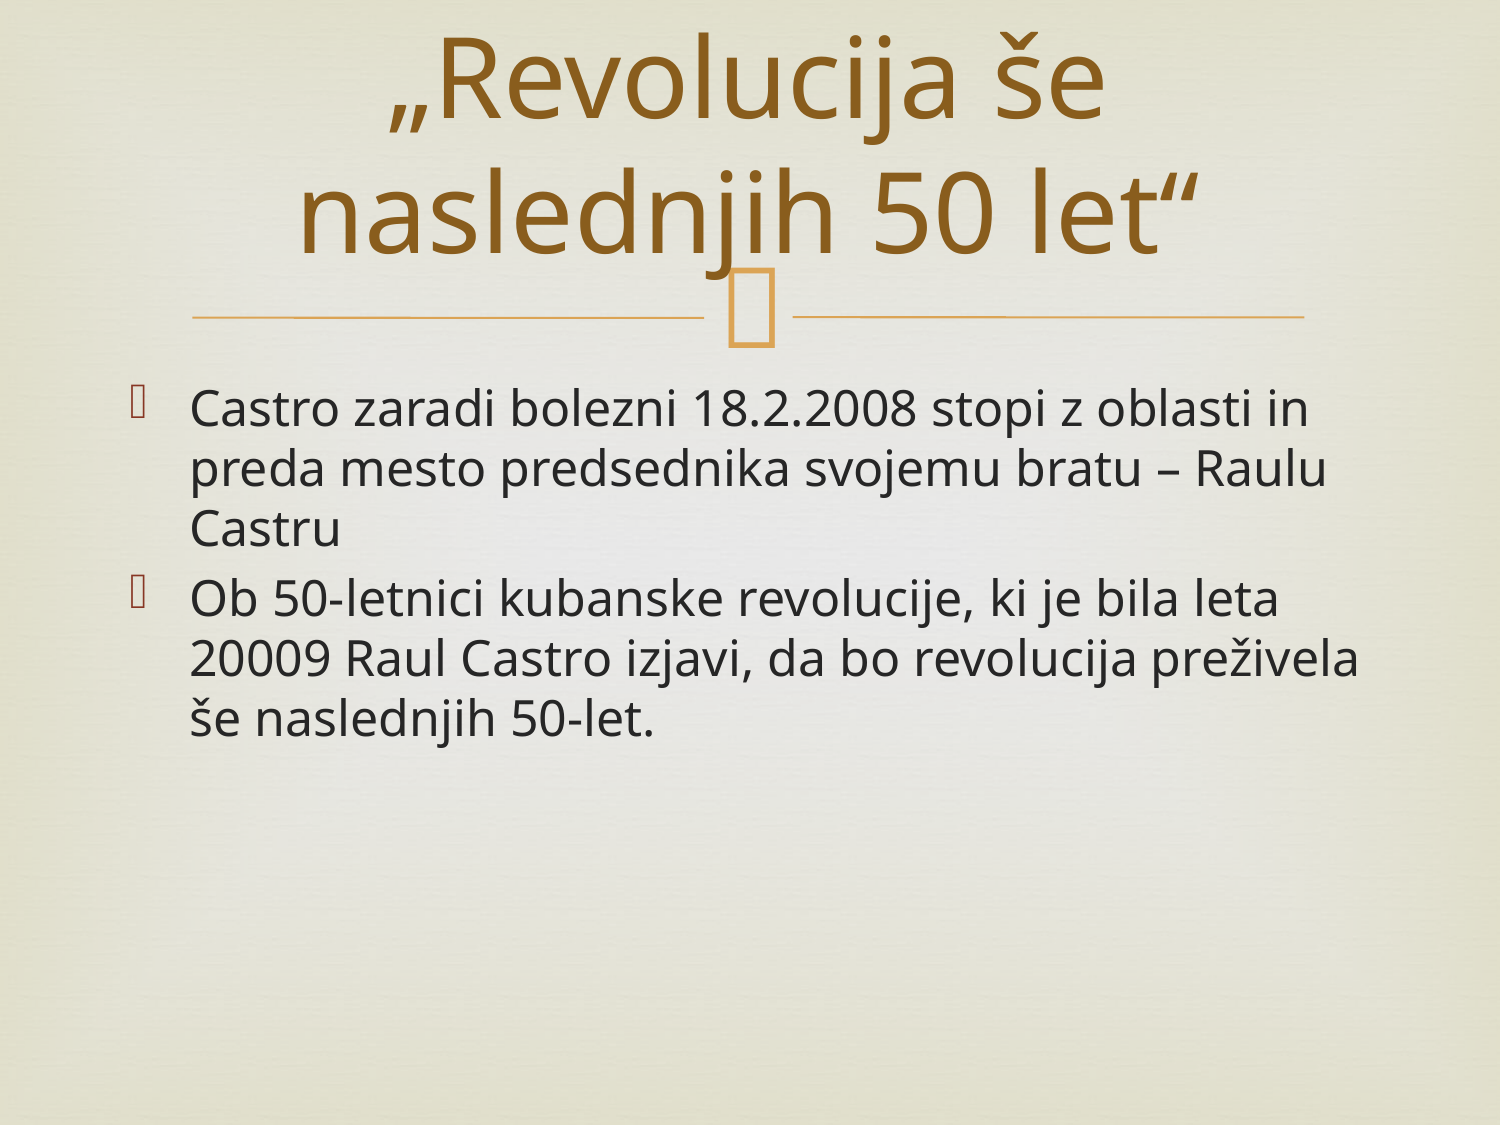

„Revolucija še naslednjih 50 let“
# Castro zaradi bolezni 18.2.2008 stopi z oblasti in preda mesto predsednika svojemu bratu – Raulu Castru
Ob 50-letnici kubanske revolucije, ki je bila leta 20009 Raul Castro izjavi, da bo revolucija preživela še naslednjih 50-let.